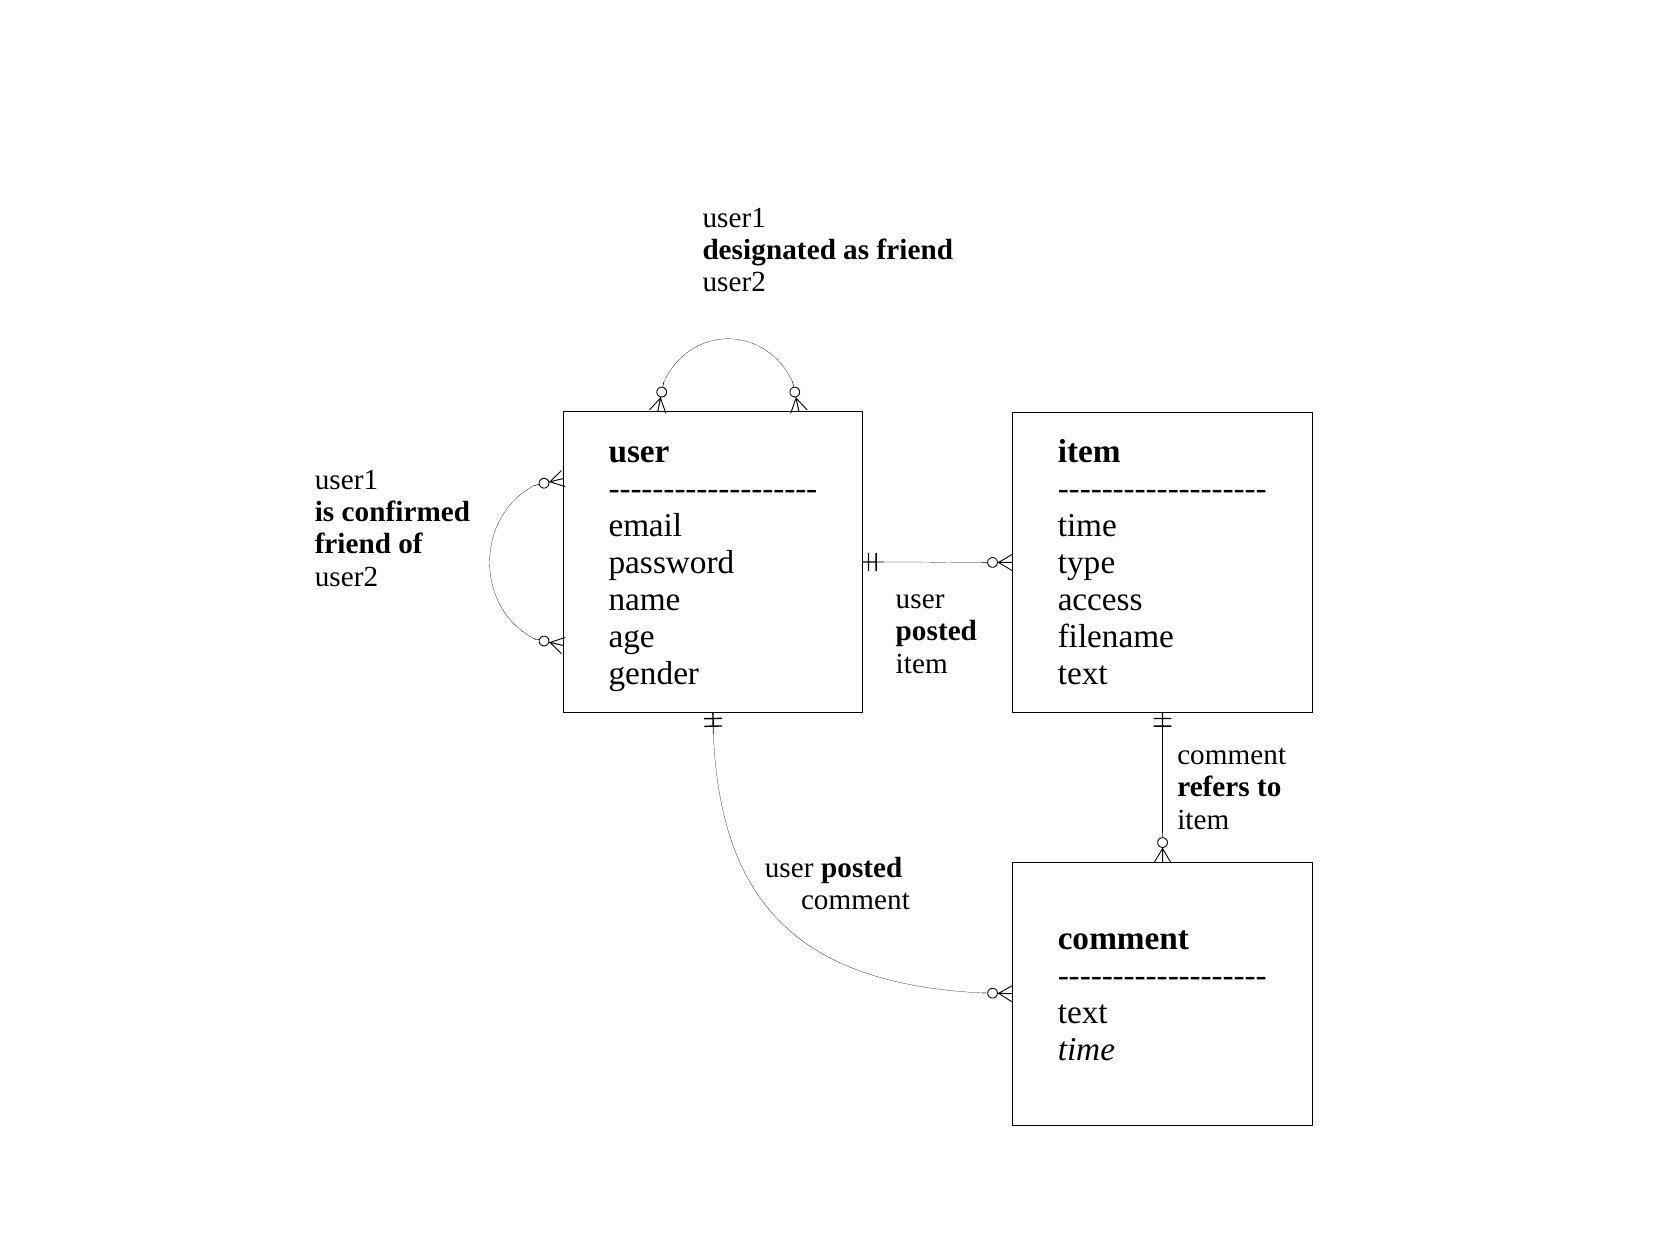

user1
designated as friend
user2
user
-------------------
email
password
name
age
gender
item
-------------------
time
type
access
filename
text
user1
is confirmed friend of
user2
user
posted
item
comment
refers to
item
user posted
 comment
comment
-------------------
text
time